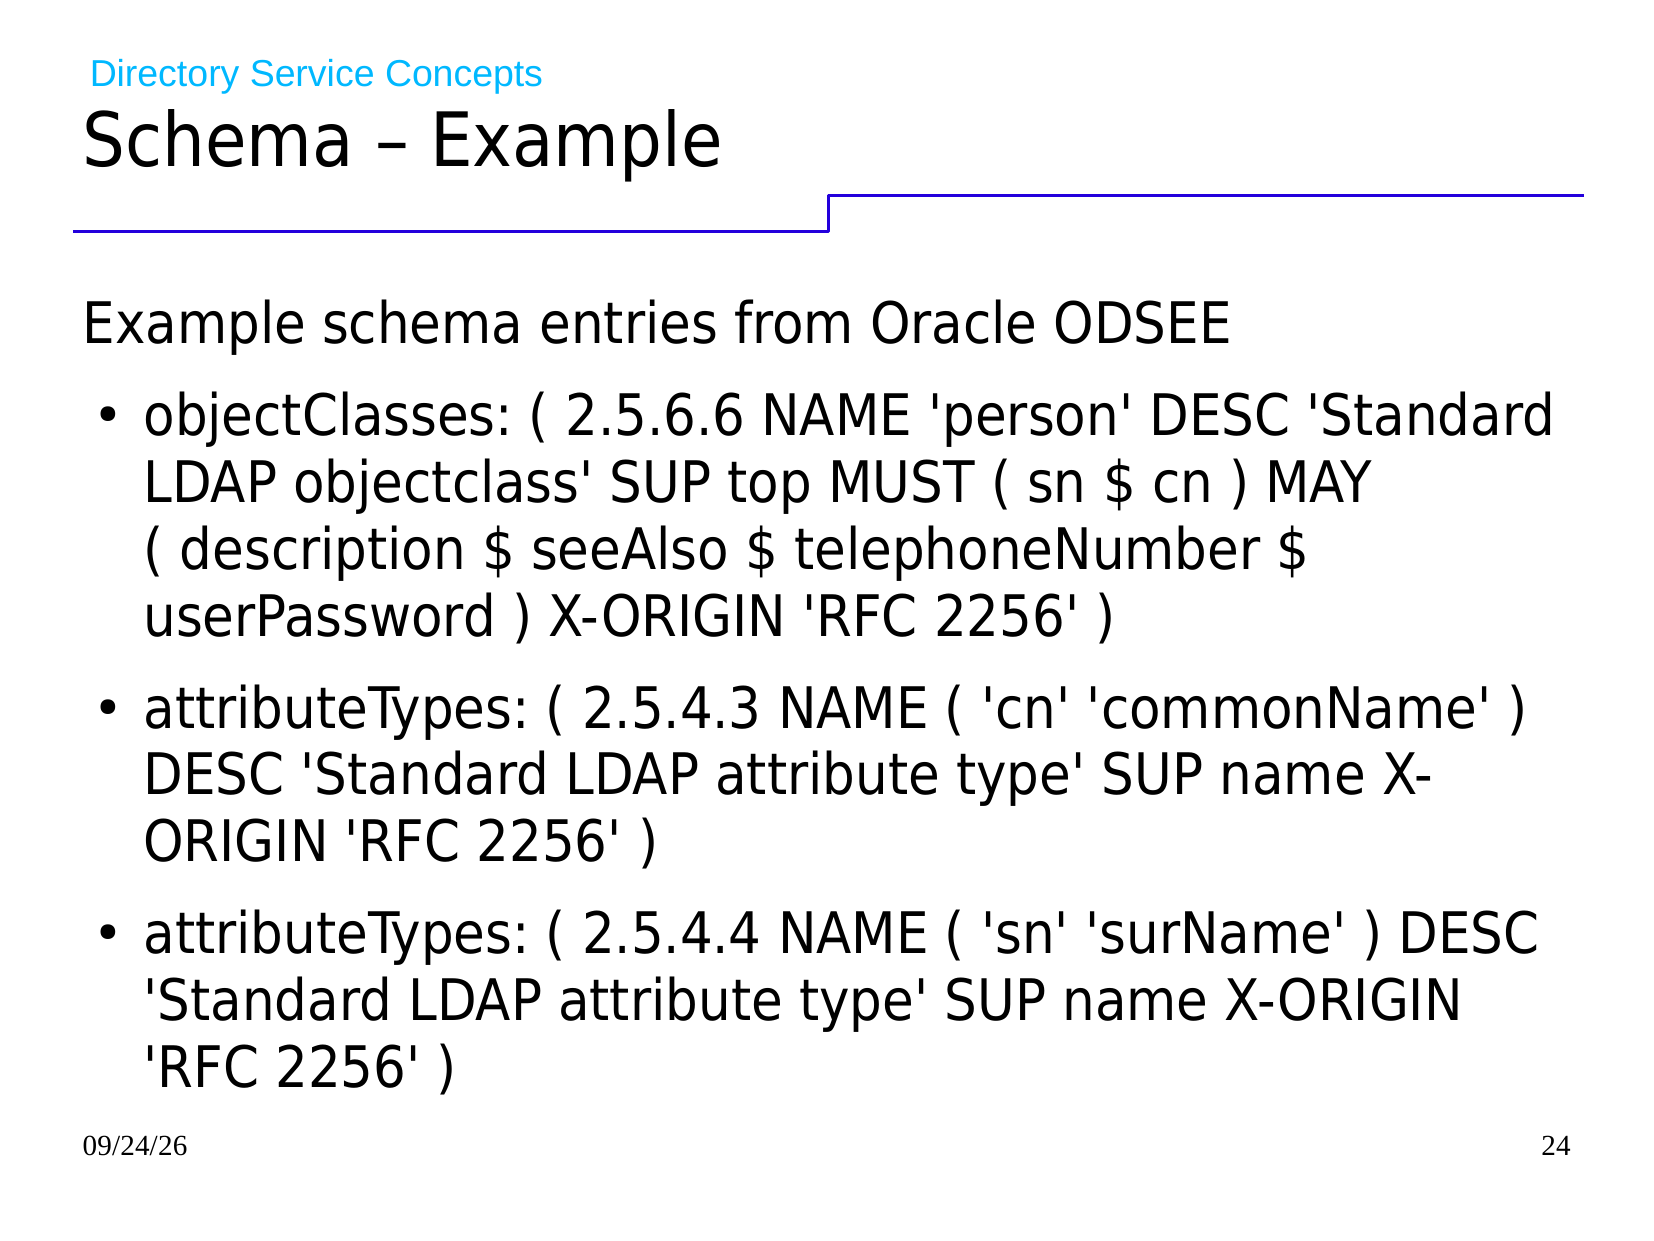

Directory Service Concepts
# Schema – Example
Example schema entries from Oracle ODSEE
objectClasses: ( 2.5.6.6 NAME 'person' DESC 'Standard LDAP objectclass' SUP top MUST ( sn $ cn ) MAY ( description $ seeAlso $ telephoneNumber $ userPassword ) X-ORIGIN 'RFC 2256' )
attributeTypes: ( 2.5.4.3 NAME ( 'cn' 'commonName' ) DESC 'Standard LDAP attribute type' SUP name X-ORIGIN 'RFC 2256' )
attributeTypes: ( 2.5.4.4 NAME ( 'sn' 'surName' ) DESC 'Standard LDAP attribute type' SUP name X-ORIGIN 'RFC 2256' )
24